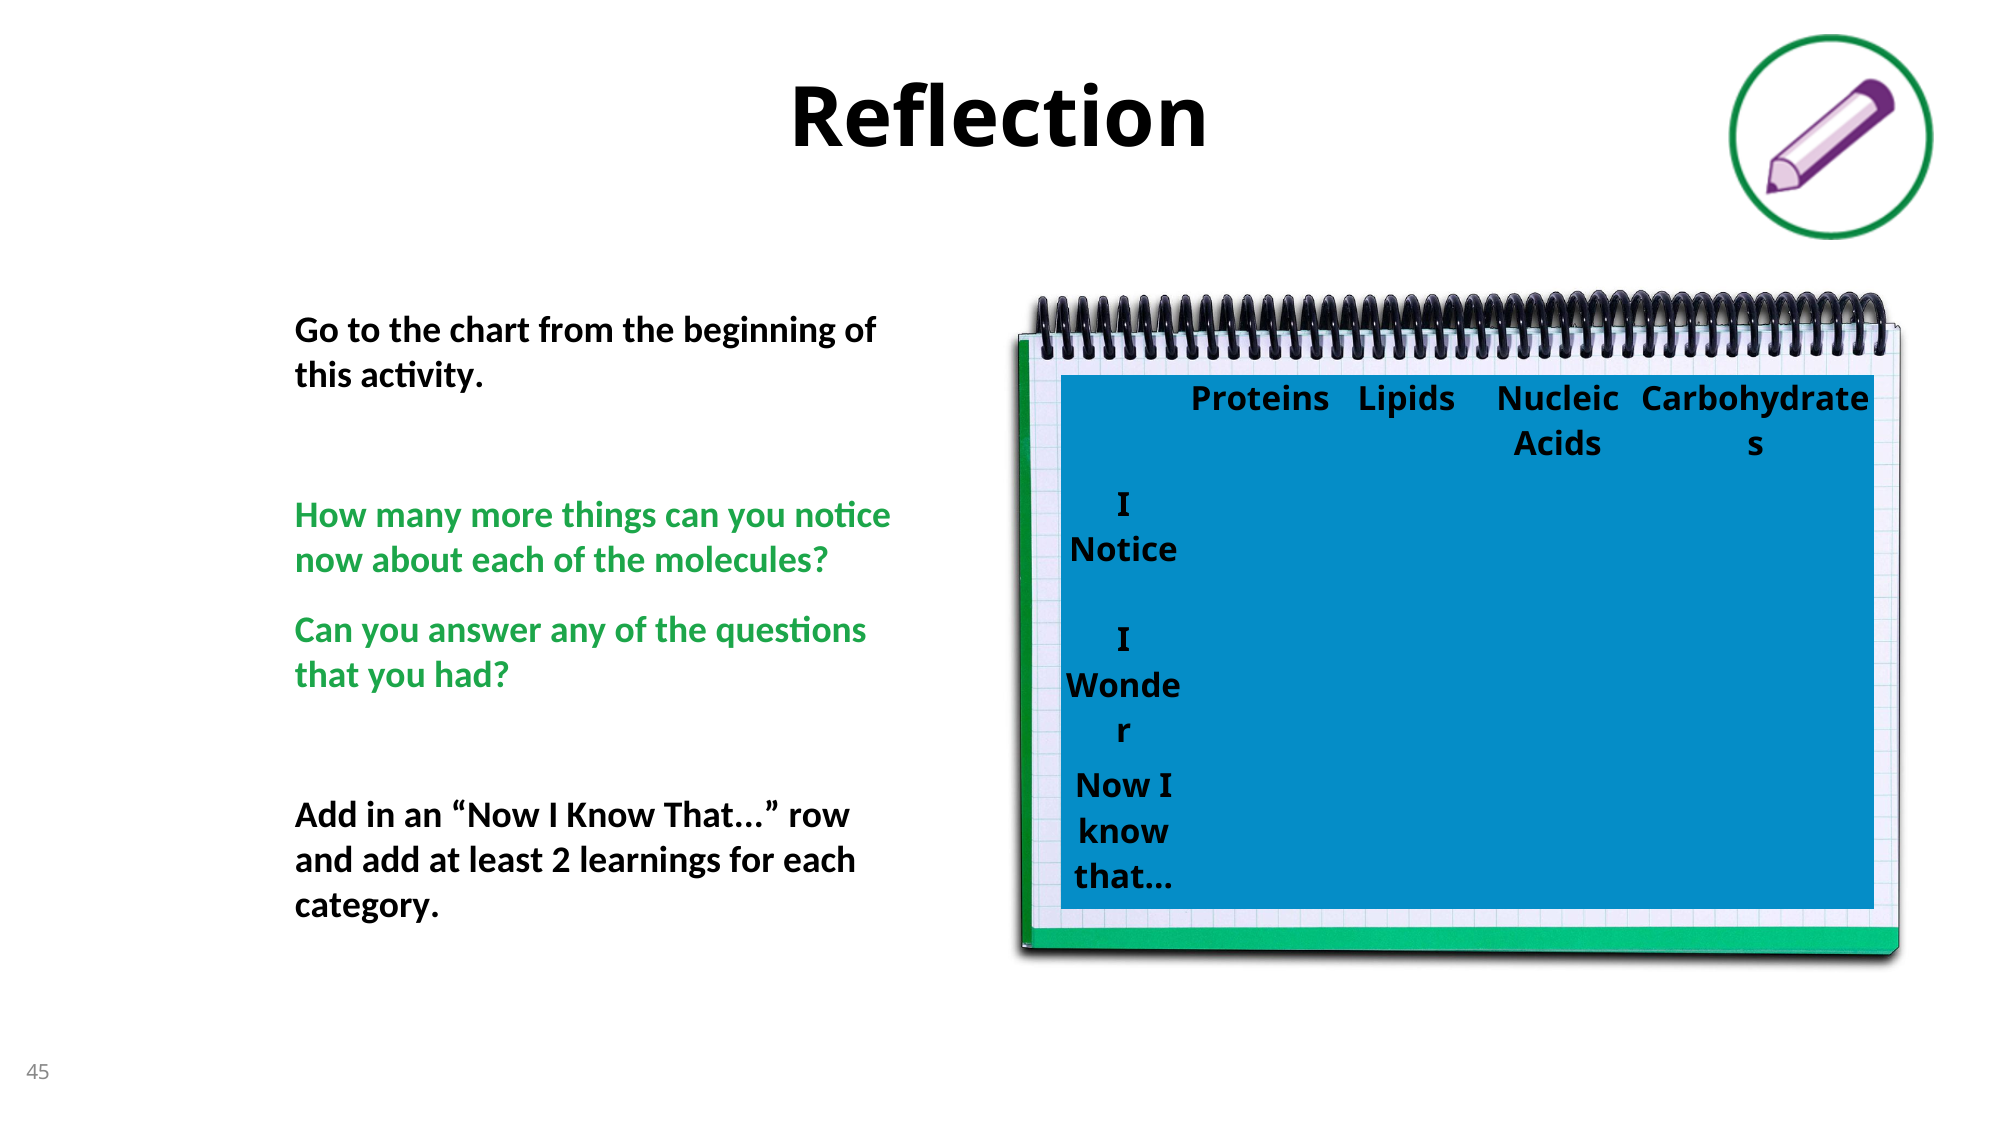

Reflection
Go to the chart from the beginning of this activity.
How many more things can you notice now about each of the molecules?
Can you answer any of the questions that you had?
Add in an “Now I Know That...” row and add at least 2 learnings for each category.
| | Proteins | Lipids | Nucleic Acids | Carbohydrates |
| --- | --- | --- | --- | --- |
| I Notice | | | | |
| I Wonder | | | | |
| Now I know that… | | | | |